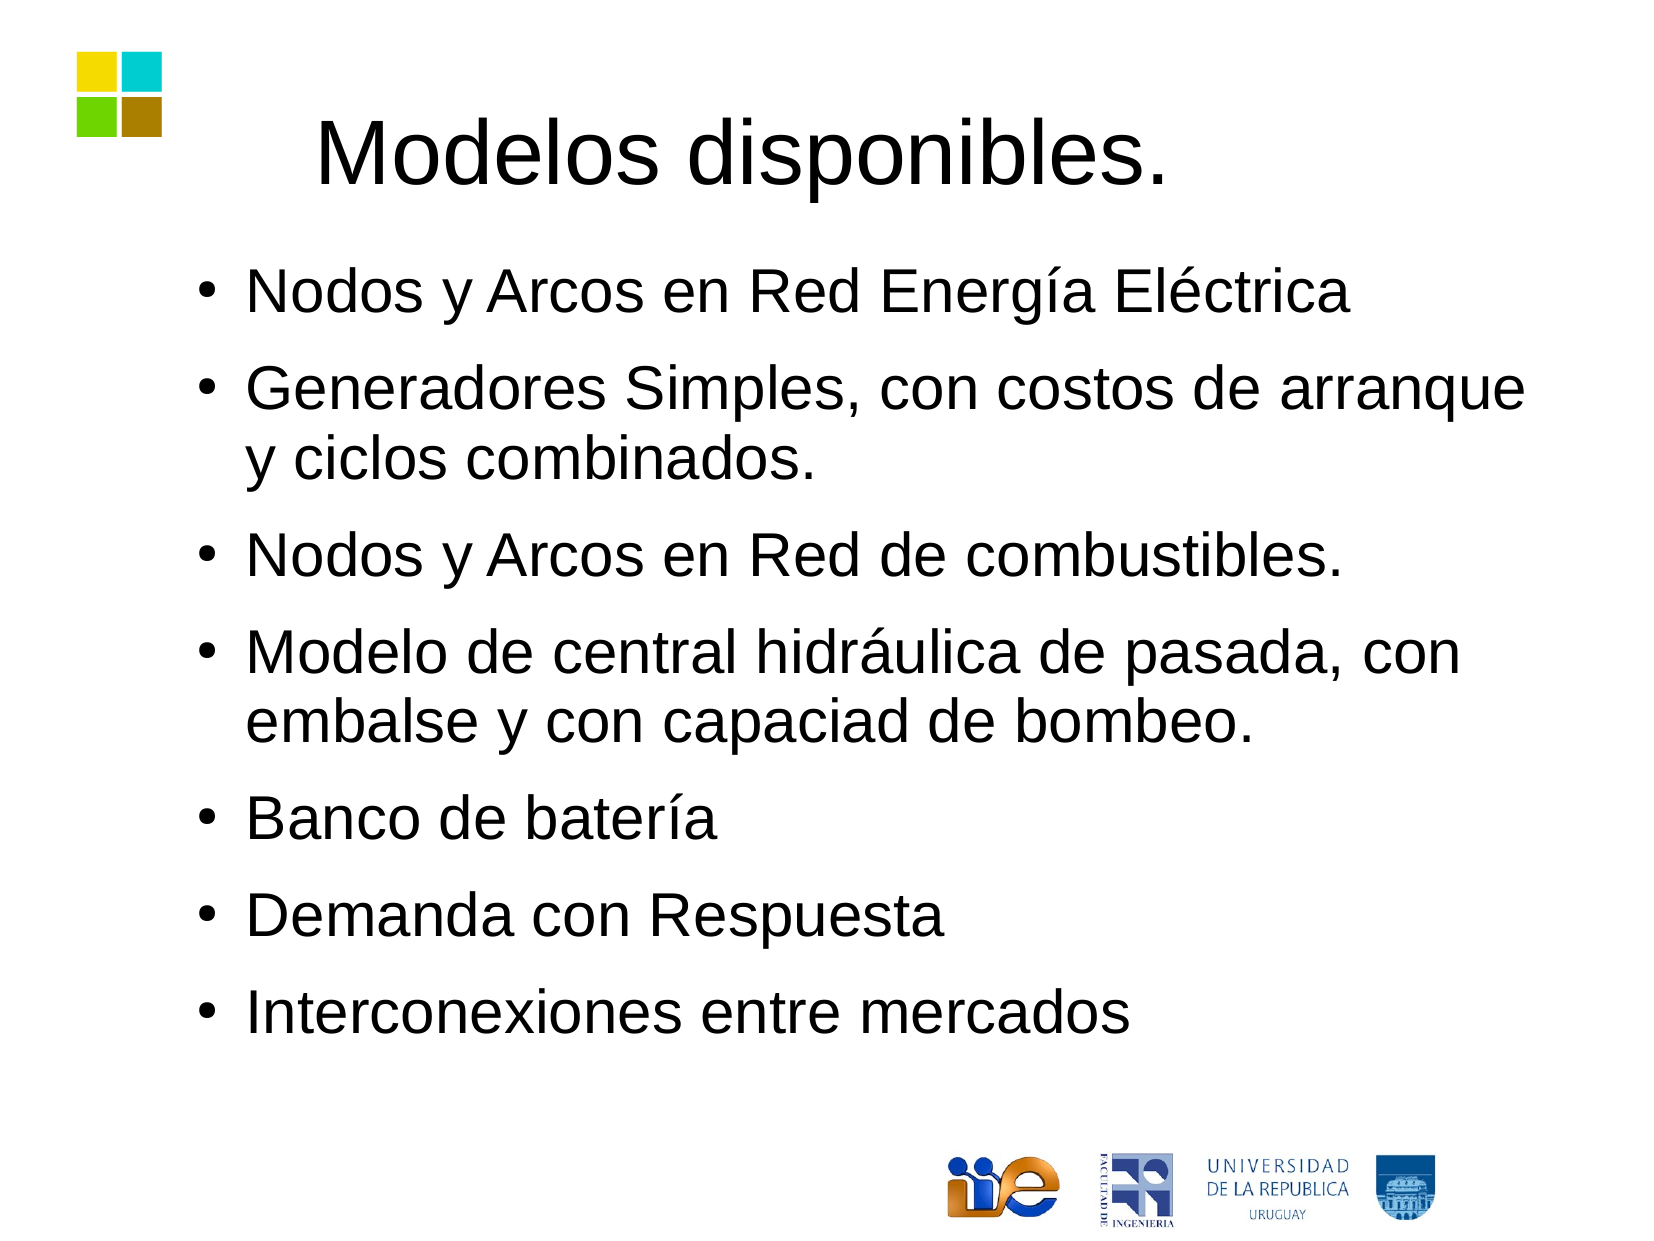

# Modelos disponibles.
Nodos y Arcos en Red Energía Eléctrica
Generadores Simples, con costos de arranque y ciclos combinados.
Nodos y Arcos en Red de combustibles.
Modelo de central hidráulica de pasada, con embalse y con capaciad de bombeo.
Banco de batería
Demanda con Respuesta
Interconexiones entre mercados